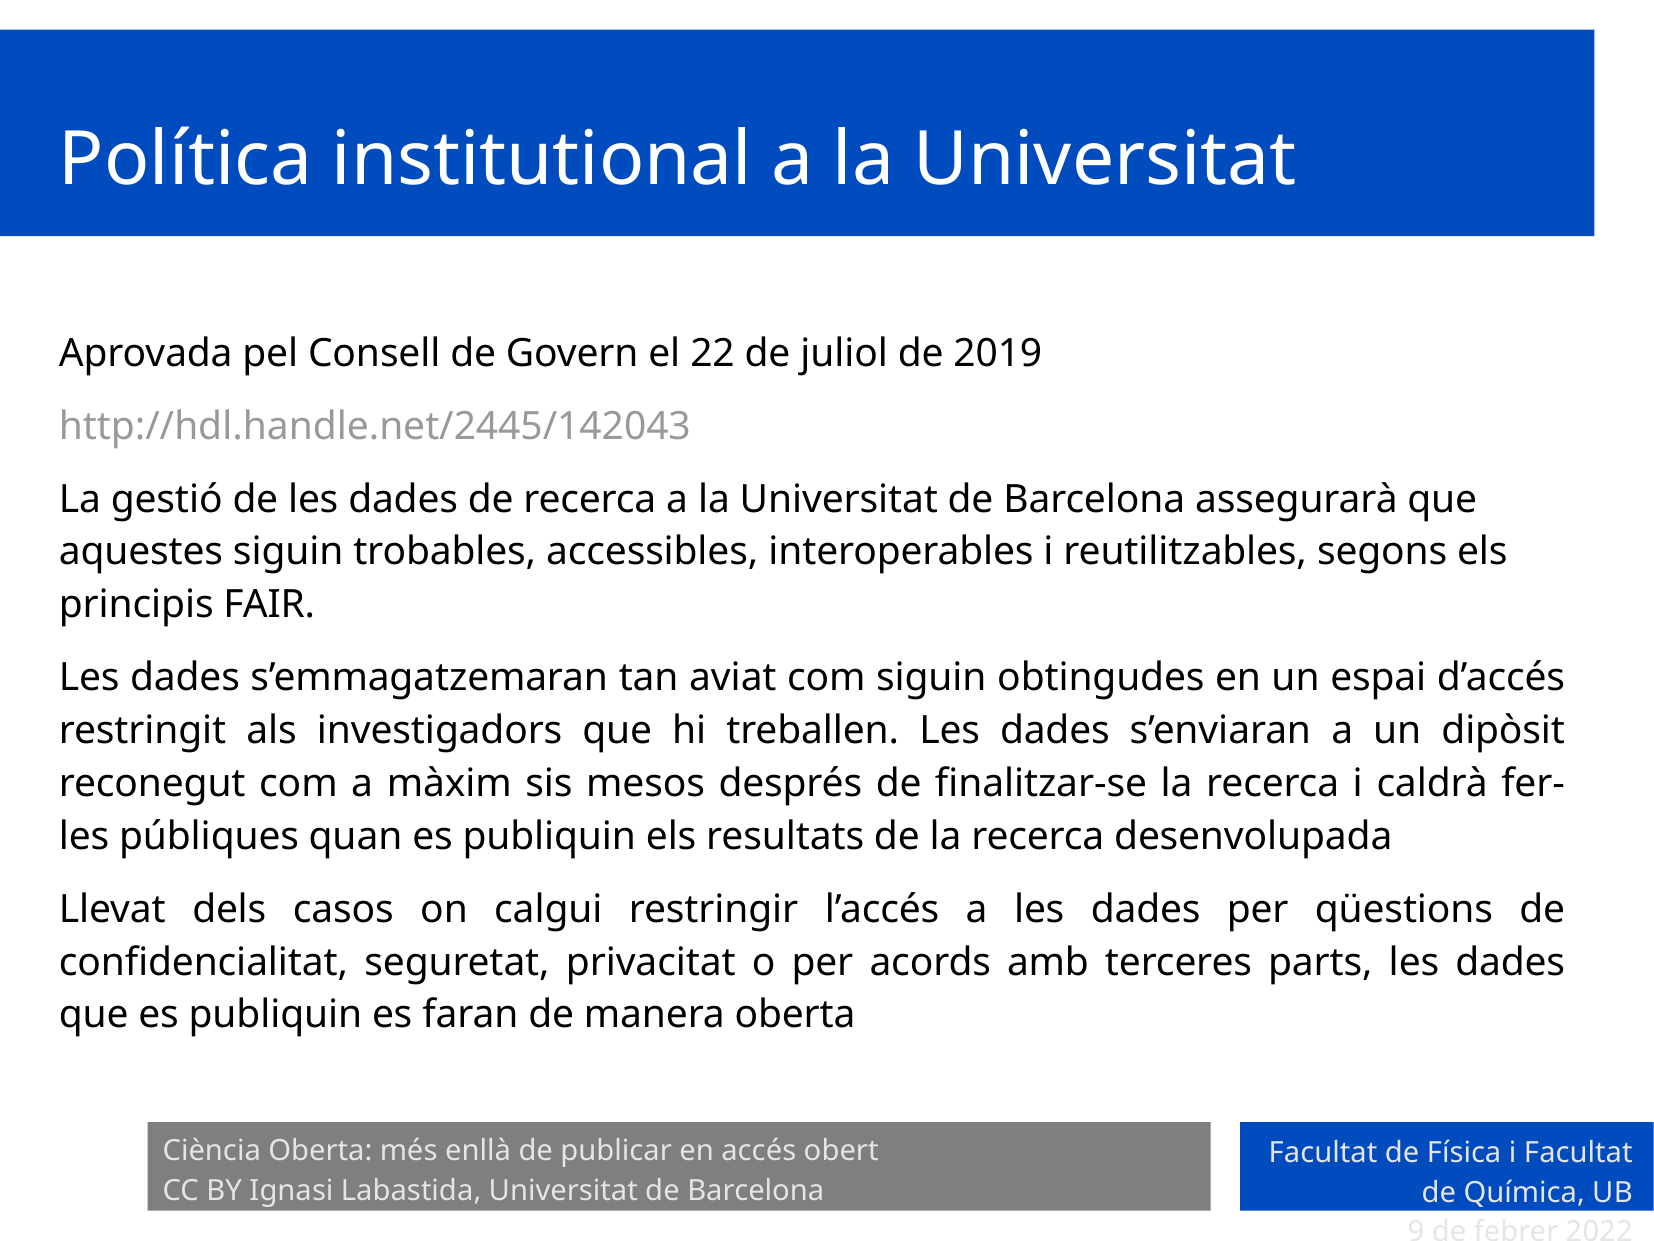

# Política institutional a la Universitat
Aprovada pel Consell de Govern el 22 de juliol de 2019
http://hdl.handle.net/2445/142043
La gestió de les dades de recerca a la Universitat de Barcelona assegurarà que aquestes siguin trobables, accessibles, interoperables i reutilitzables, segons els principis FAIR.
Les dades s’emmagatzemaran tan aviat com siguin obtingudes en un espai d’accés restringit als investigadors que hi treballen. Les dades s’enviaran a un dipòsit reconegut com a màxim sis mesos després de finalitzar-se la recerca i caldrà fer-les públiques quan es publiquin els resultats de la recerca desenvolupada
Llevat dels casos on calgui restringir l’accés a les dades per qüestions de confidencialitat, seguretat, privacitat o per acords amb terceres parts, les dades que es publiquin es faran de manera oberta